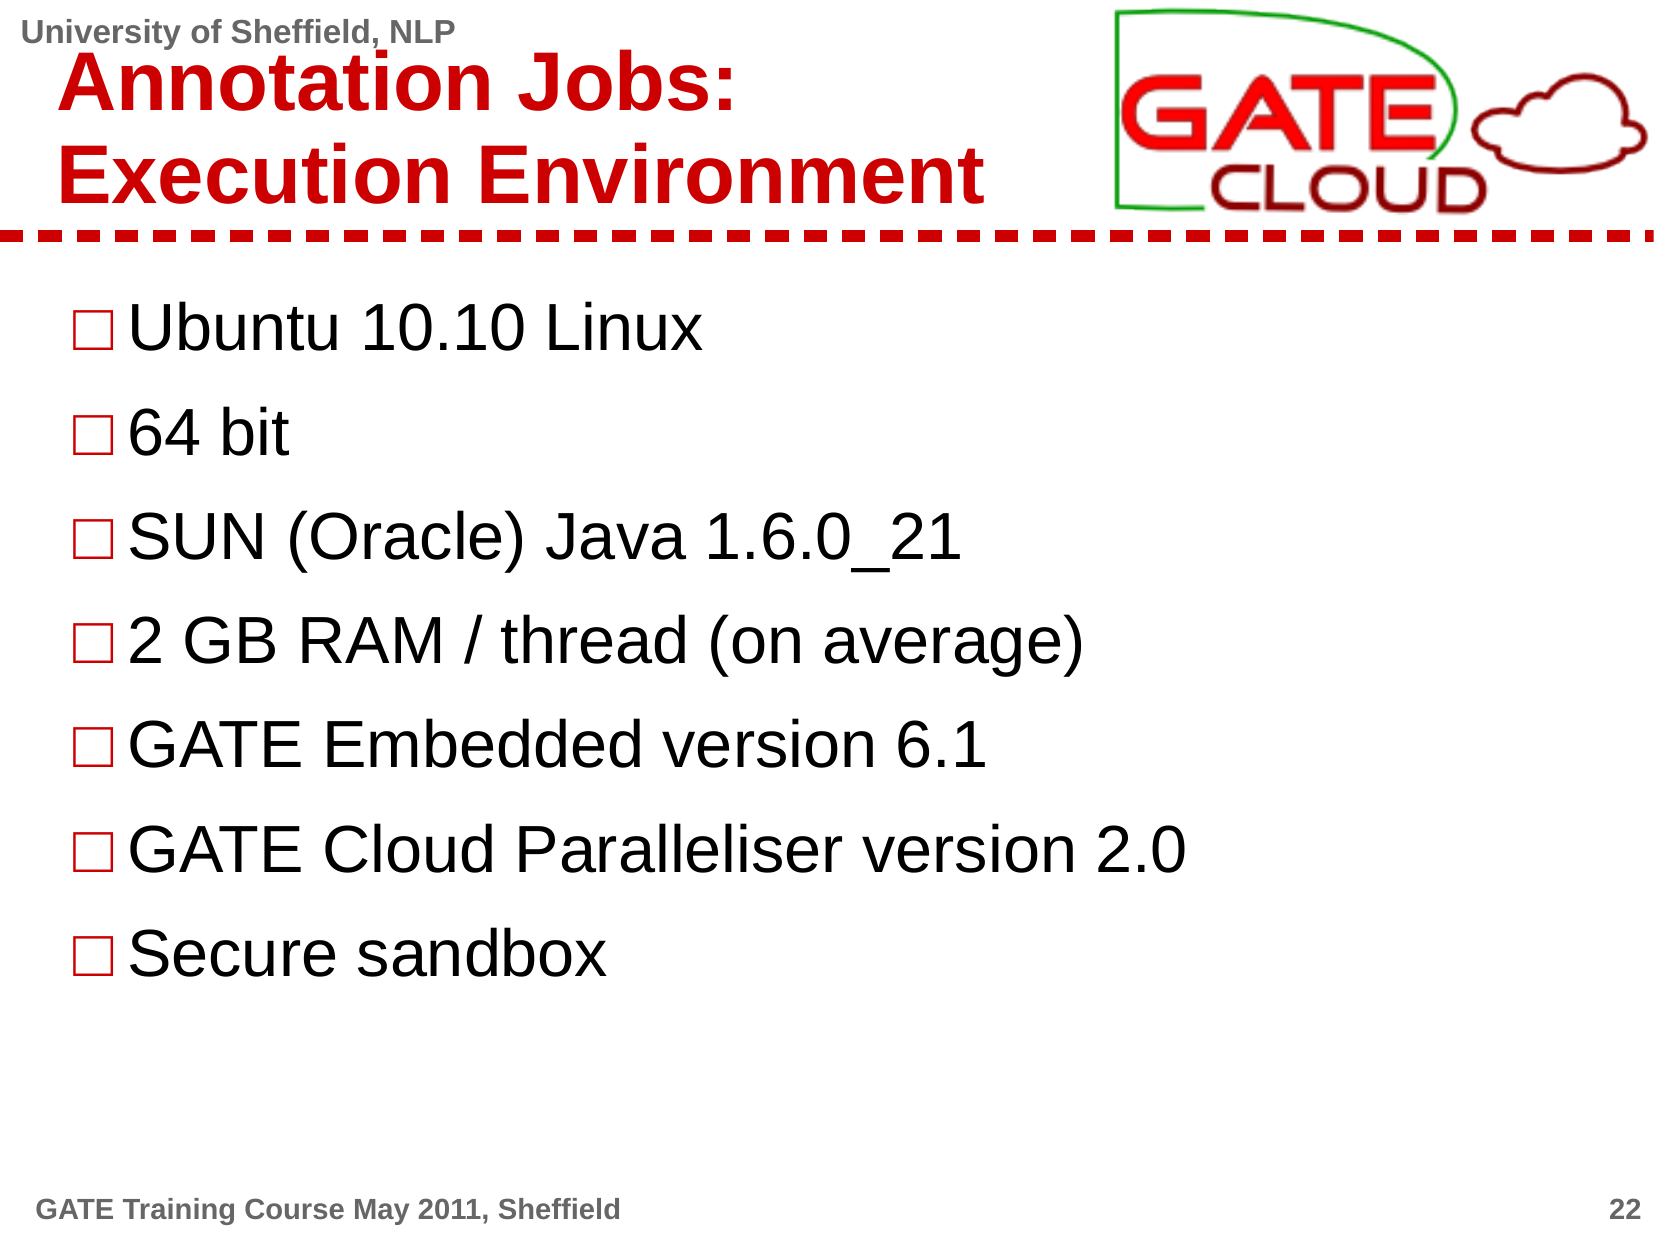

# Annotation Jobs: Execution Environment
Ubuntu 10.10 Linux
64 bit
SUN (Oracle) Java 1.6.0_21
2 GB RAM / thread (on average)
GATE Embedded version 6.1
GATE Cloud Paralleliser version 2.0
Secure sandbox
GATE Training Course May 2011, Sheffield
22